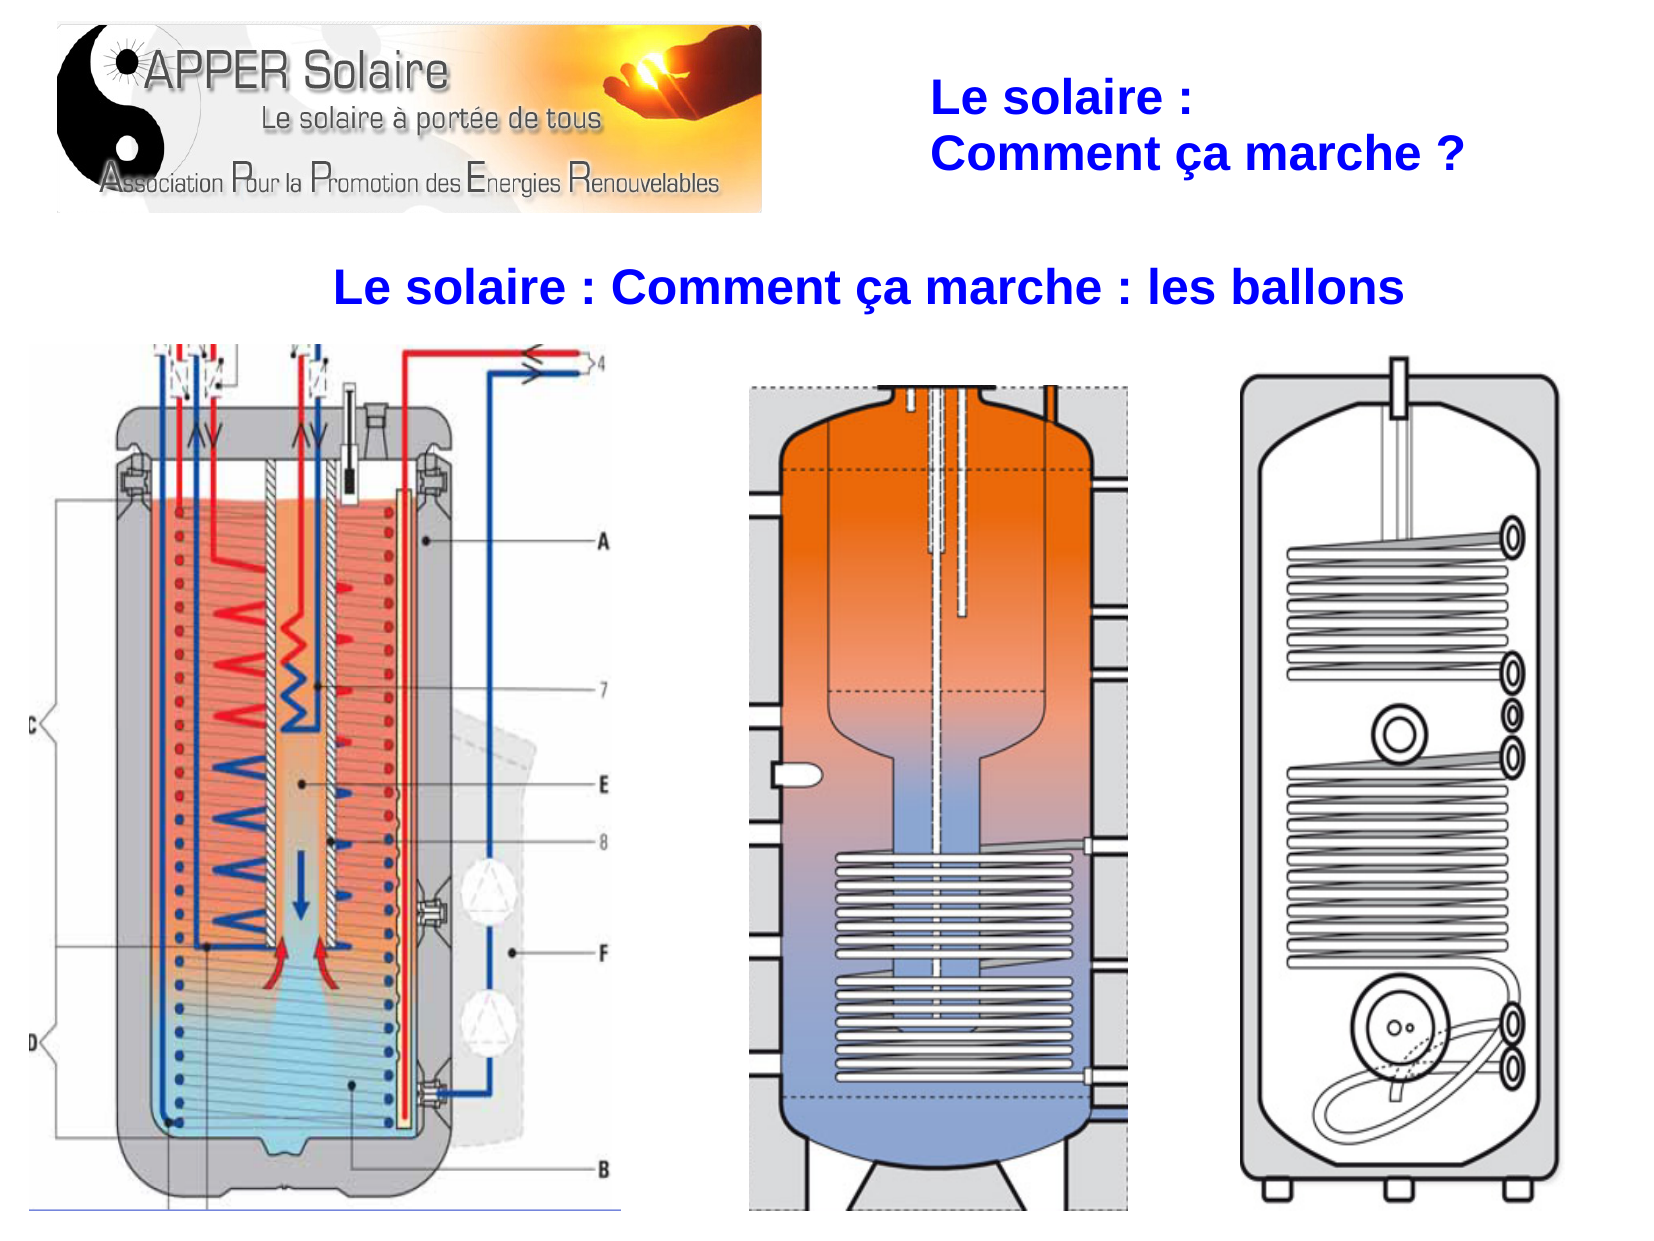

Le solaire :
Comment ça marche ?
Le solaire : Comment ça marche : les ballons
#